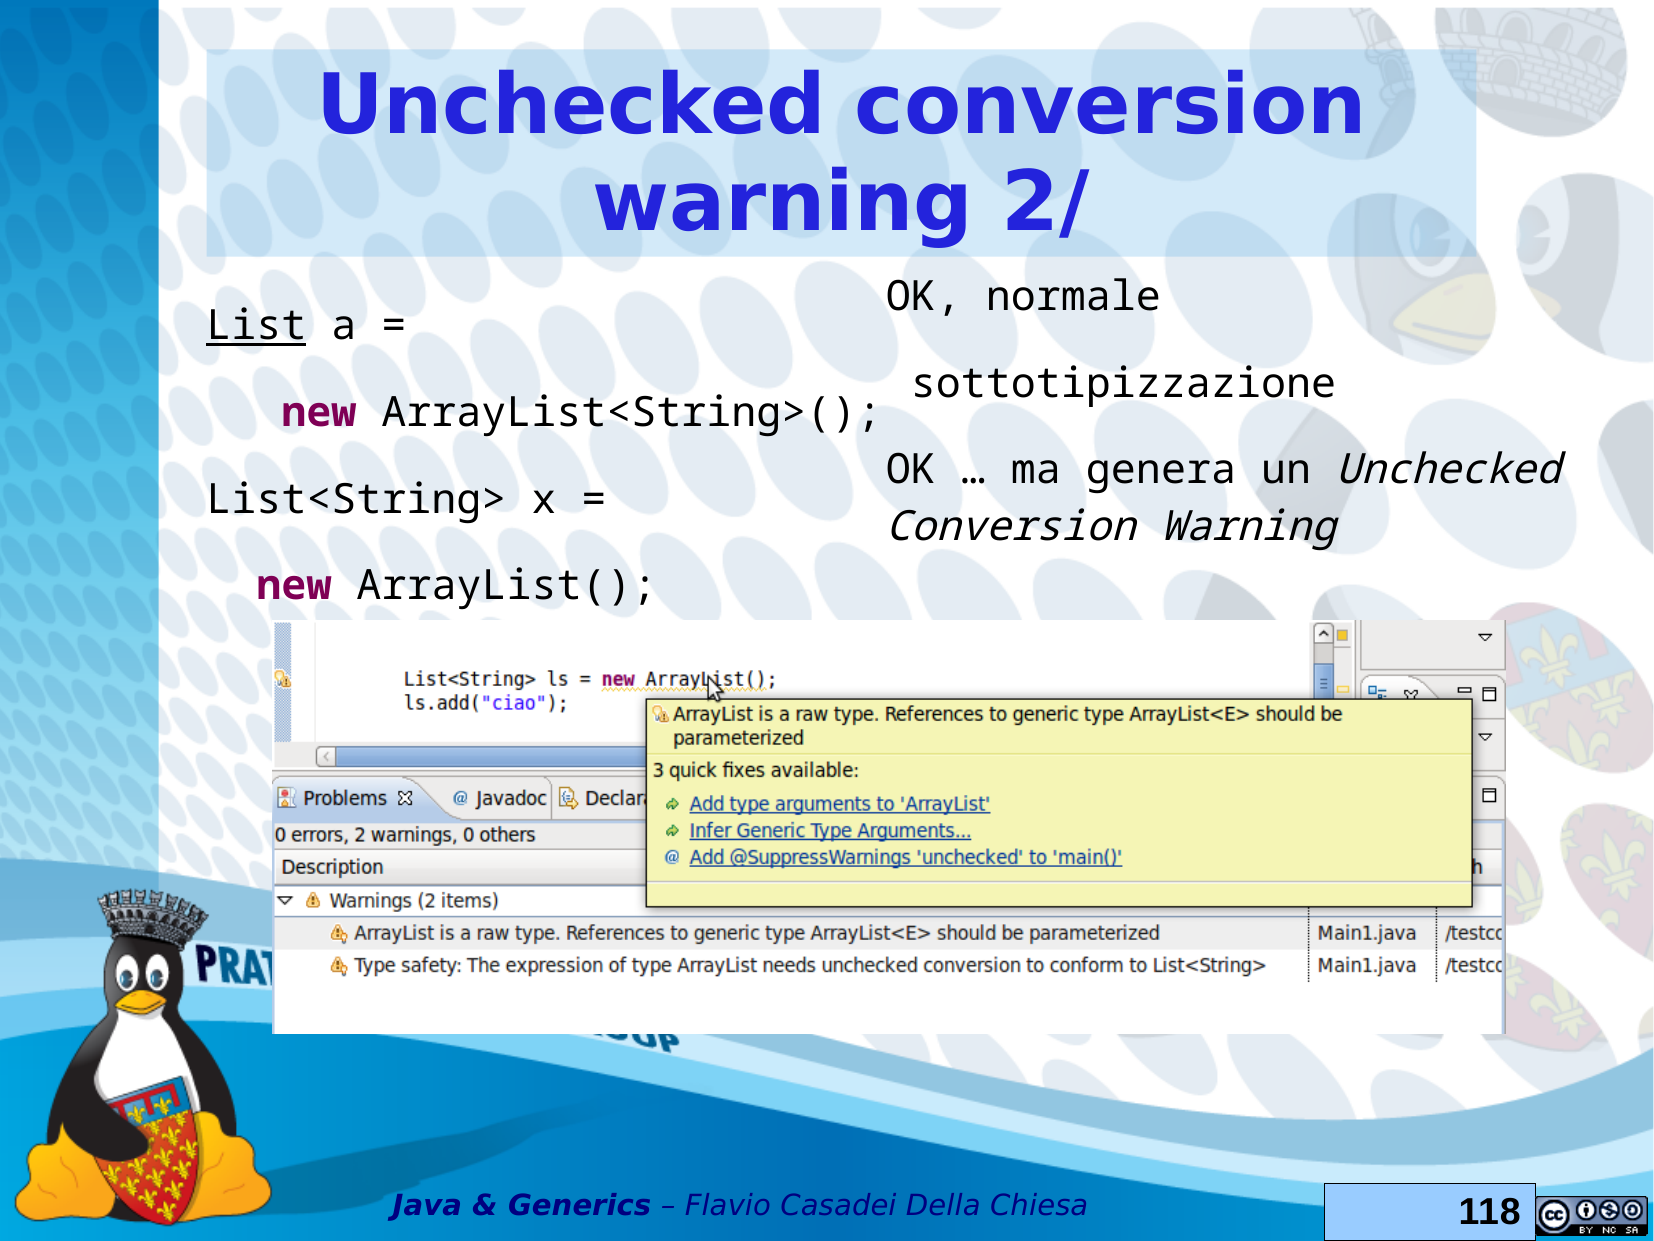

# Unchecked conversion warning 2/
OK, normale
 sottotipizzazione
OK … ma genera un Unchecked Conversion Warning
List a =
 new ArrayList<String>();
List<String> x =
 new ArrayList();